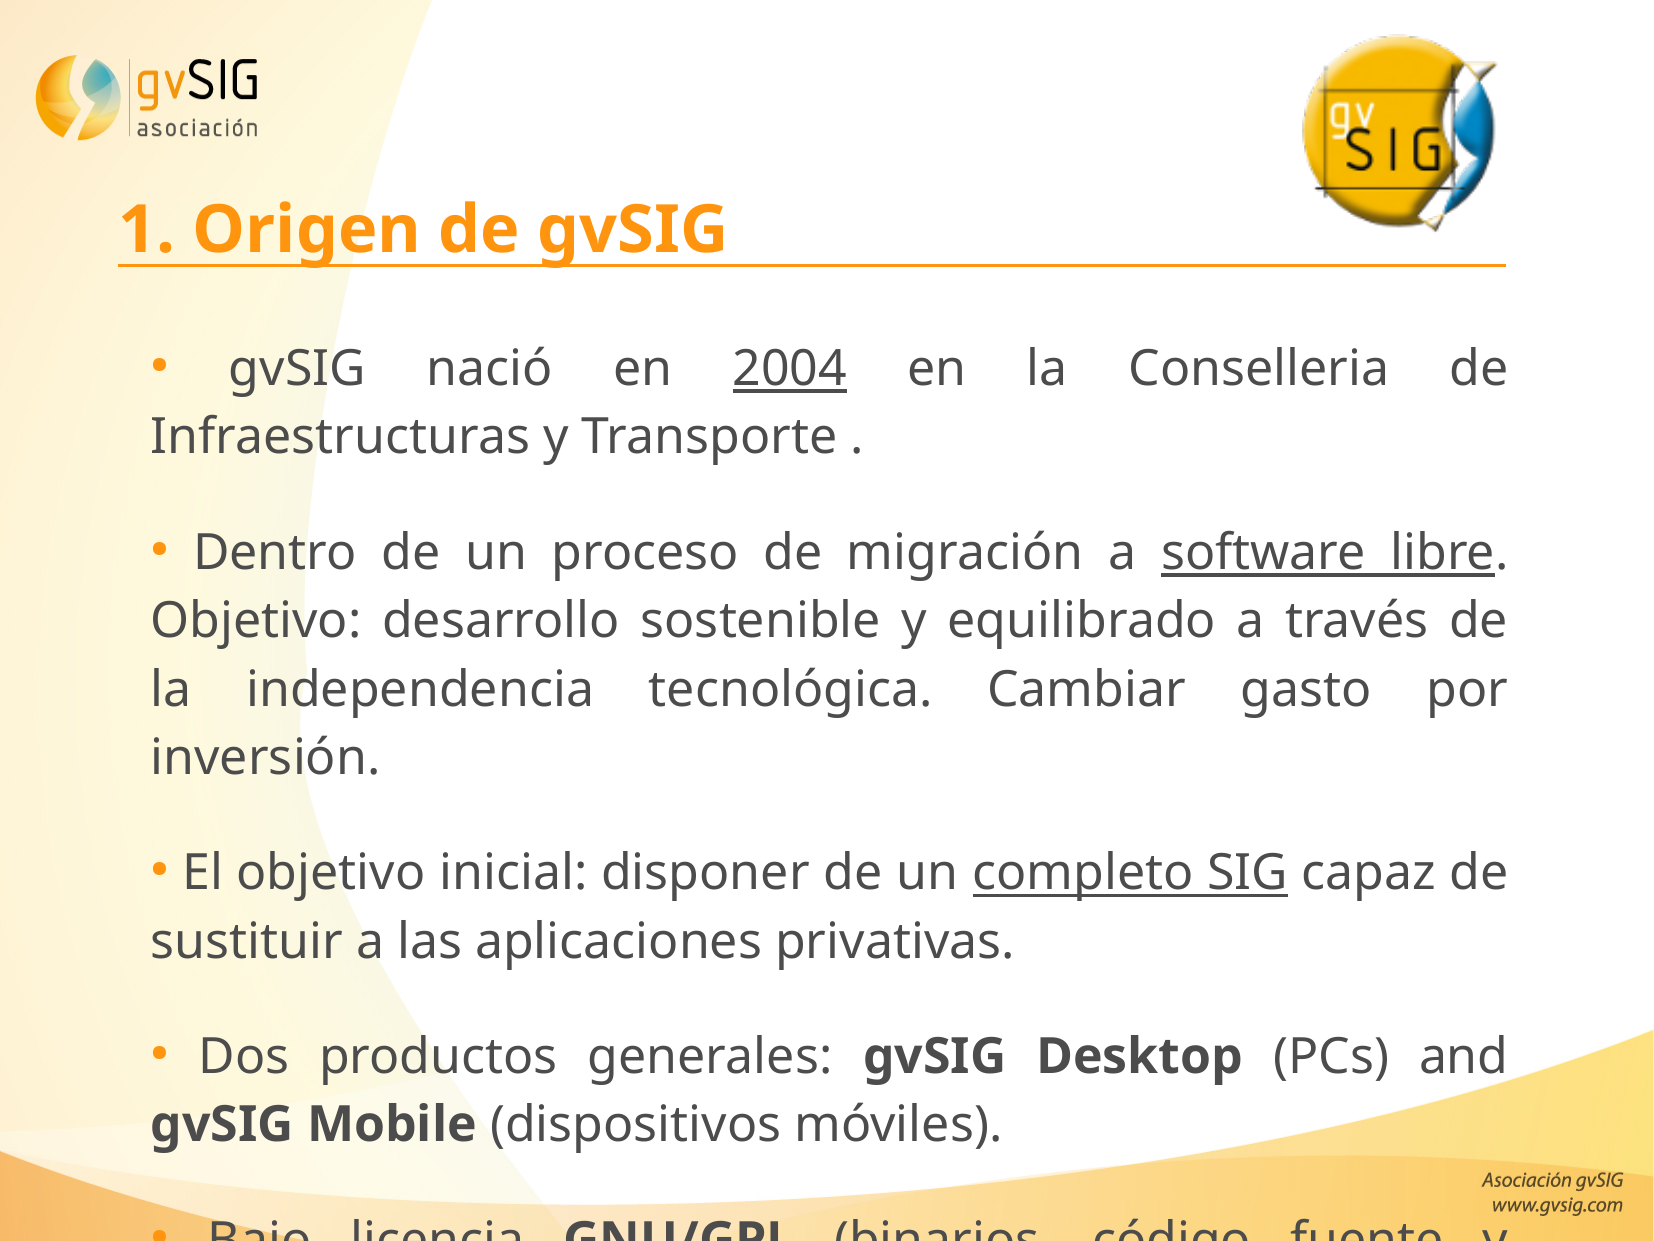

# 1. Origen de gvSIG
 gvSIG nació en 2004 en la Conselleria de Infraestructuras y Transporte .
 Dentro de un proceso de migración a software libre. Objetivo: desarrollo sostenible y equilibrado a través de la independencia tecnológica. Cambiar gasto por inversión.
 El objetivo inicial: disponer de un completo SIG capaz de sustituir a las aplicaciones privativas.
 Dos productos generales: gvSIG Desktop (PCs) and gvSIG Mobile (dispositivos móviles).
 Bajo licencia GNU/GPL (binarios, código fuente y documentación; libertad de uso, distribución, estudio y mejora ).